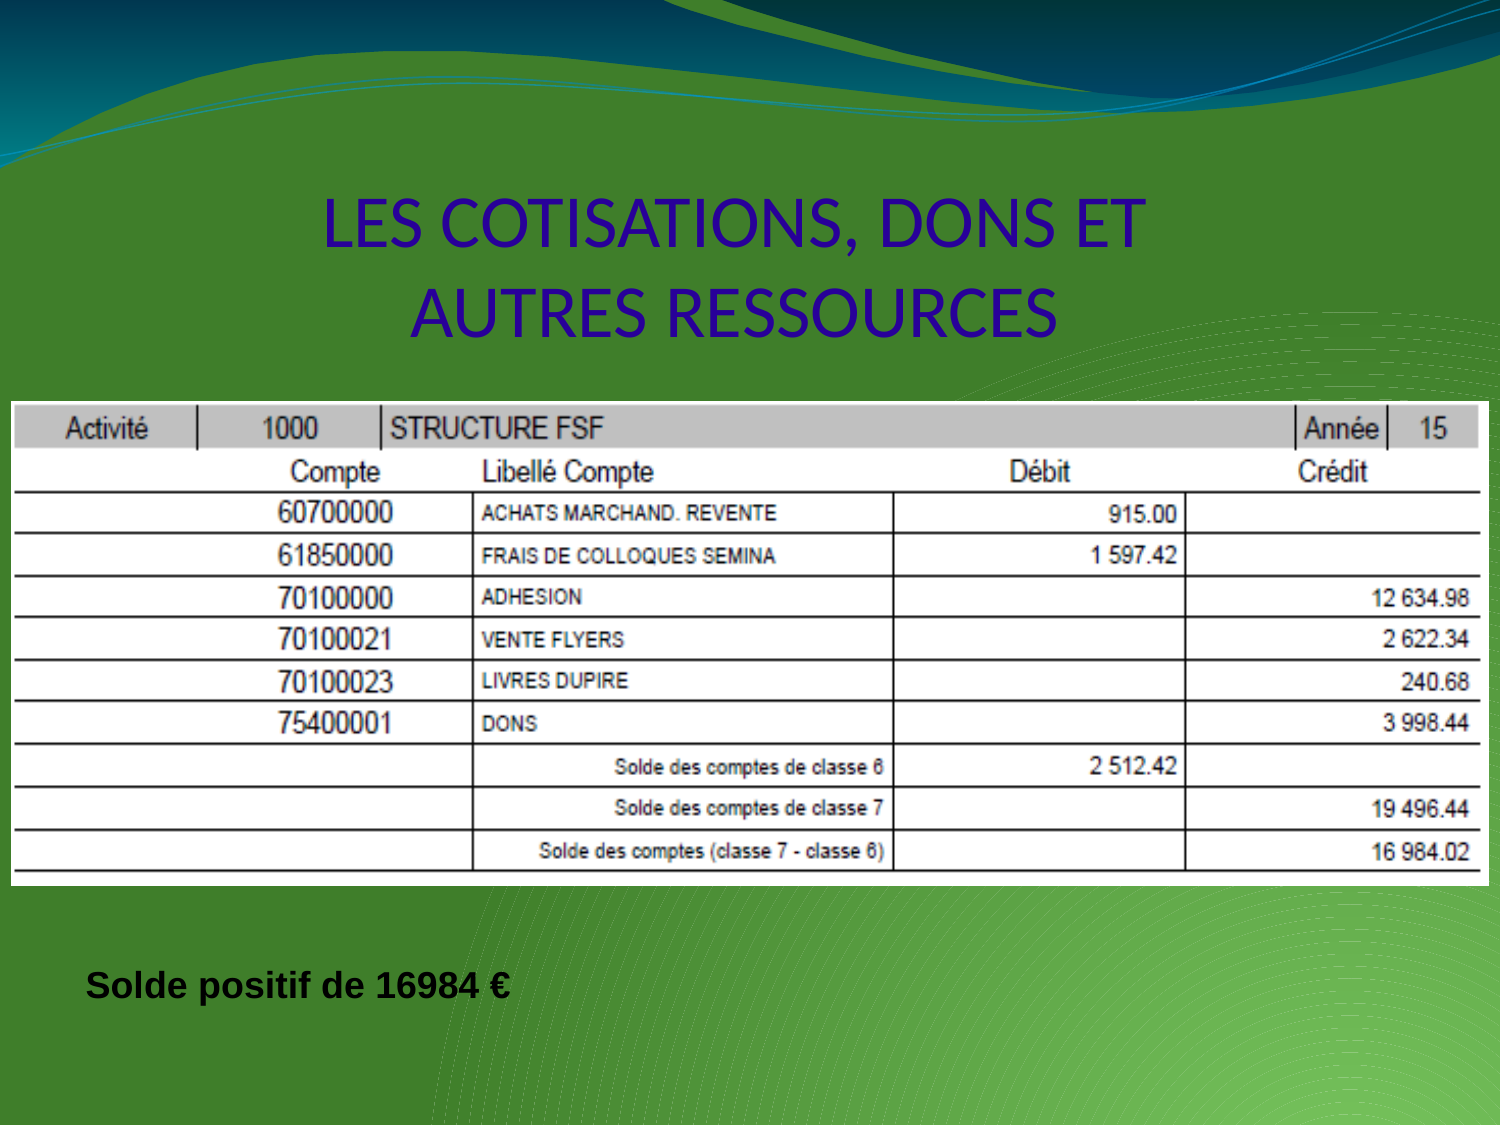

LES COTISATIONS, DONS ET AUTRES RESSOURCES
Solde positif de 16984 €